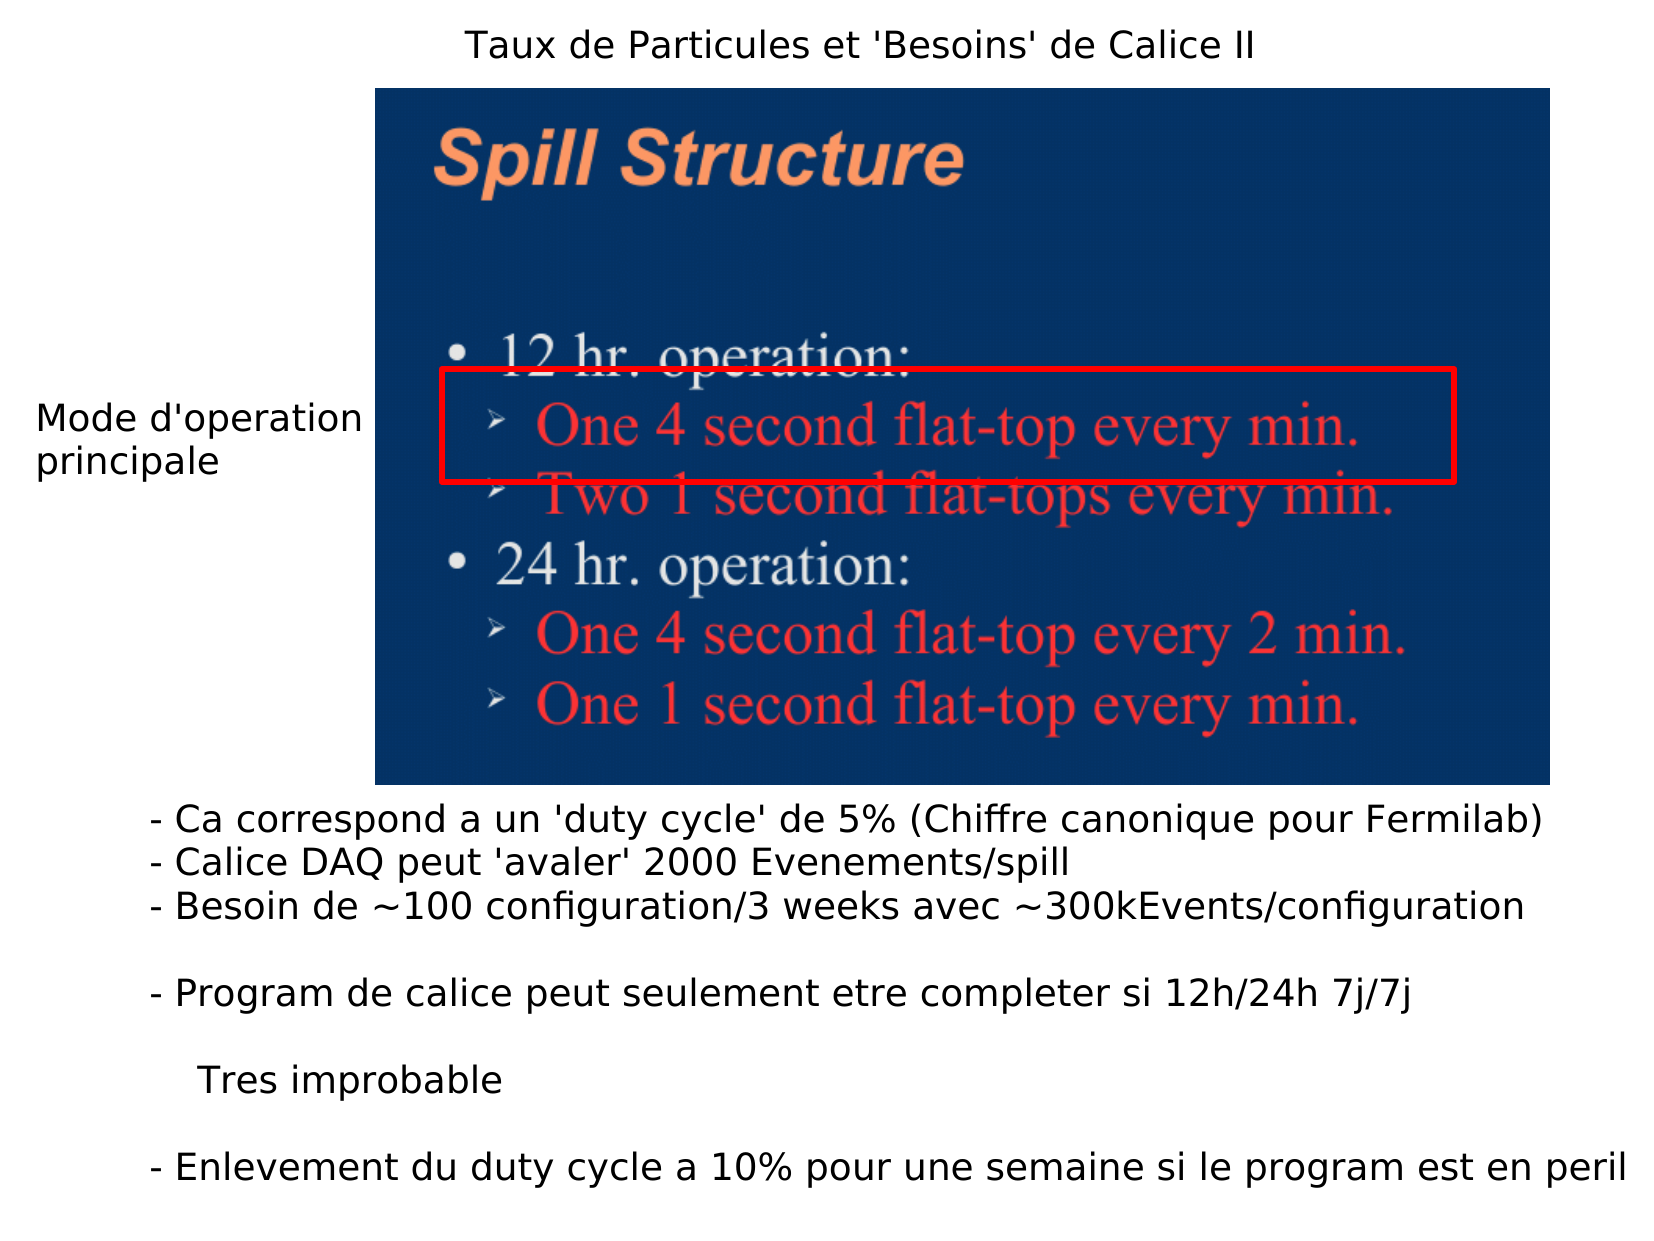

Taux de Particules et 'Besoins' de Calice II
Mode d'operation
principale
- Ca correspond a un 'duty cycle' de 5% (Chiffre canonique pour Fermilab)
- Calice DAQ peut 'avaler' 2000 Evenements/spill
- Besoin de ~100 configuration/3 weeks avec ~300kEvents/configuration
- Program de calice peut seulement etre completer si 12h/24h 7j/7j
 Tres improbable
- Enlevement du duty cycle a 10% pour une semaine si le program est en peril